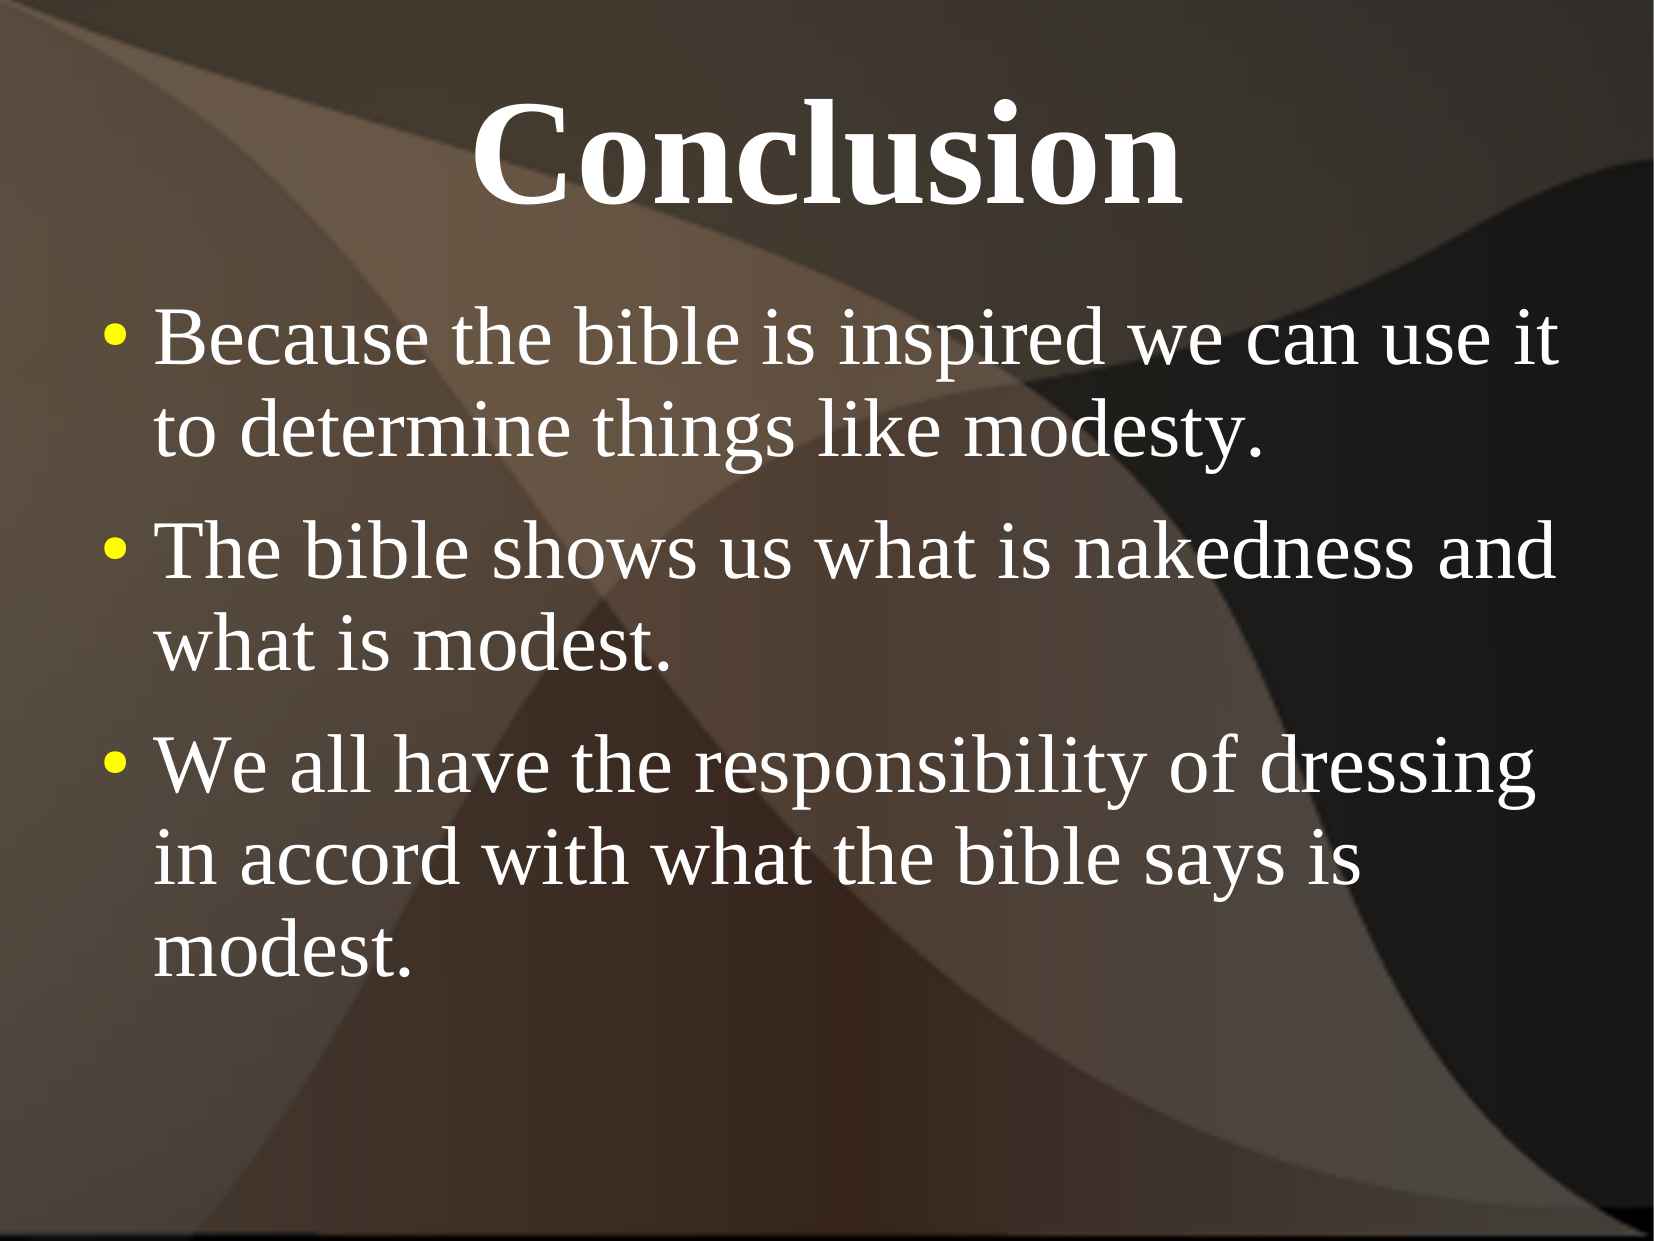

# Conclusion
Because the bible is inspired we can use it to determine things like modesty.
The bible shows us what is nakedness and what is modest.
We all have the responsibility of dressing in accord with what the bible says is modest.